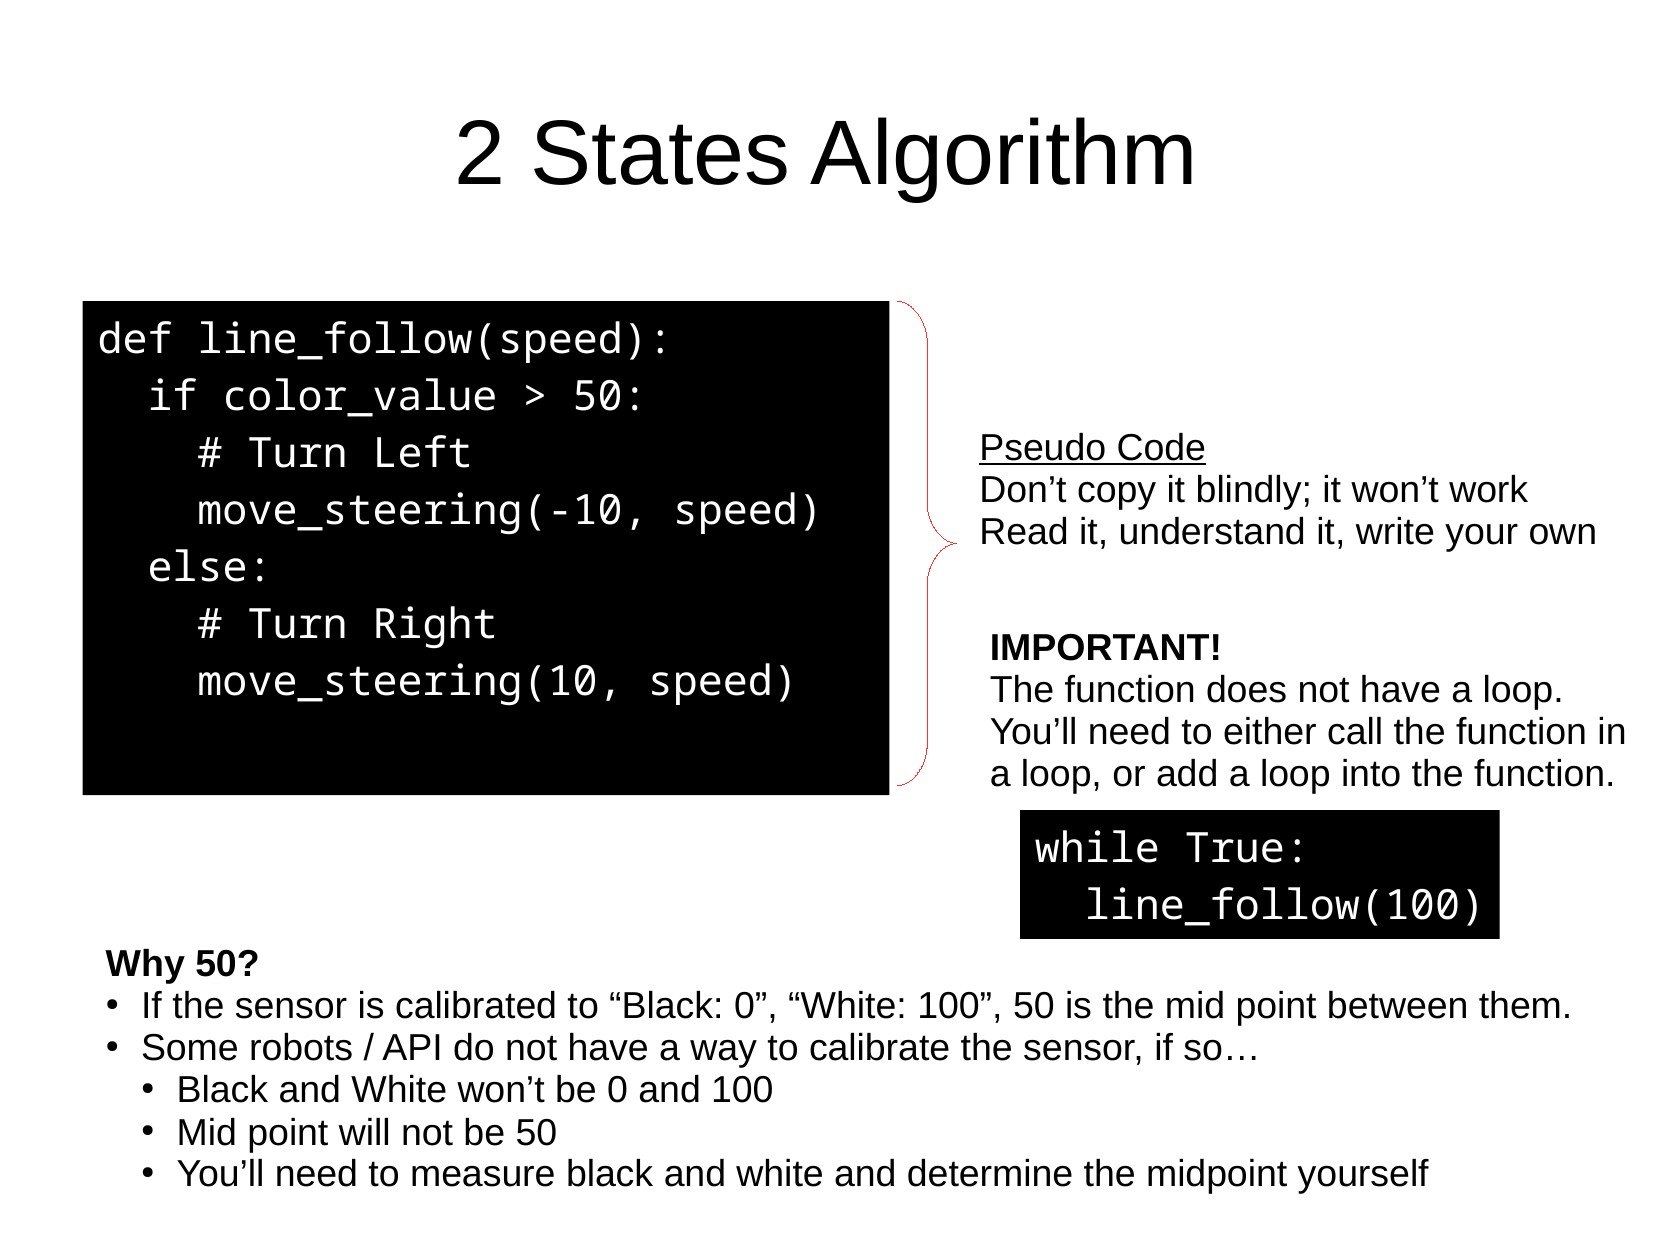

# 2 States Algorithm
def line_follow(speed):
 if color_value > 50:
 # Turn Left
 move_steering(-10, speed)
 else:
 # Turn Right
 move_steering(10, speed)
Pseudo Code
Don’t copy it blindly; it won’t work
Read it, understand it, write your own
IMPORTANT!
The function does not have a loop.
You’ll need to either call the function in
a loop, or add a loop into the function.
while True:
 line_follow(100)
Why 50?
If the sensor is calibrated to “Black: 0”, “White: 100”, 50 is the mid point between them.
Some robots / API do not have a way to calibrate the sensor, if so…
Black and White won’t be 0 and 100
Mid point will not be 50
You’ll need to measure black and white and determine the midpoint yourself